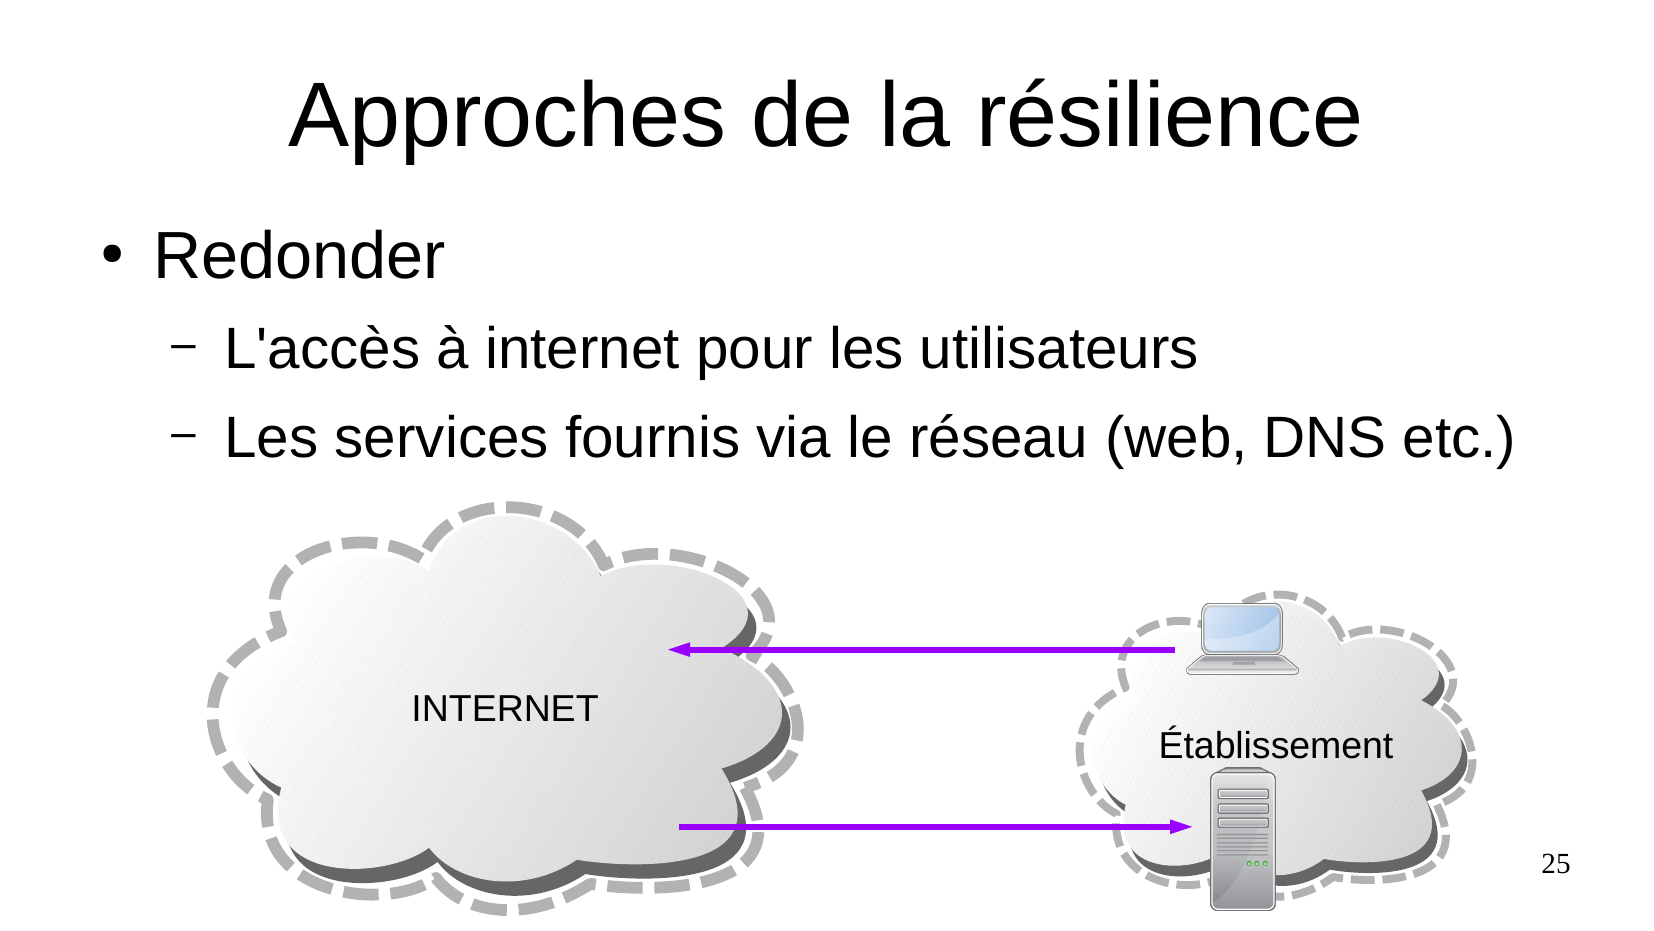

# Approches de la résilience
Redonder
L'accès à internet pour les utilisateurs
Les services fournis via le réseau (web, DNS etc.)
INTERNET
Établissement
25